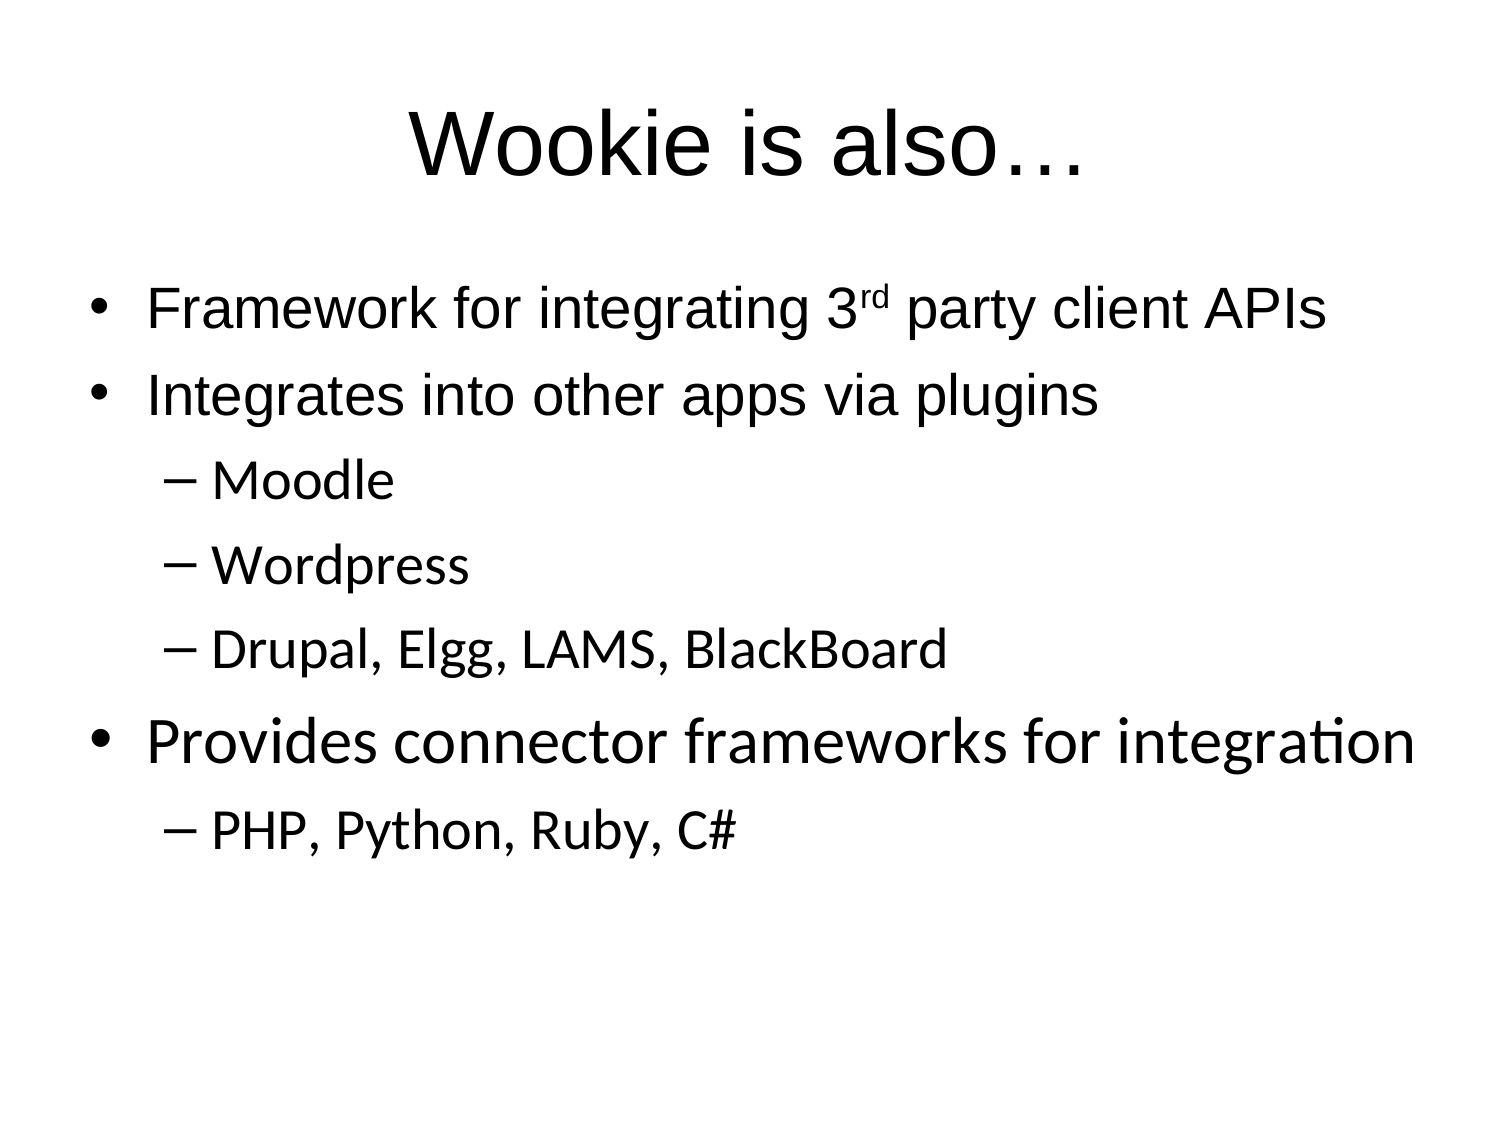

# Wookie is also…
Framework for integrating 3rd party client APIs
Integrates into other apps via plugins
Moodle
Wordpress
Drupal, Elgg, LAMS, BlackBoard
Provides connector frameworks for integration
PHP, Python, Ruby, C#